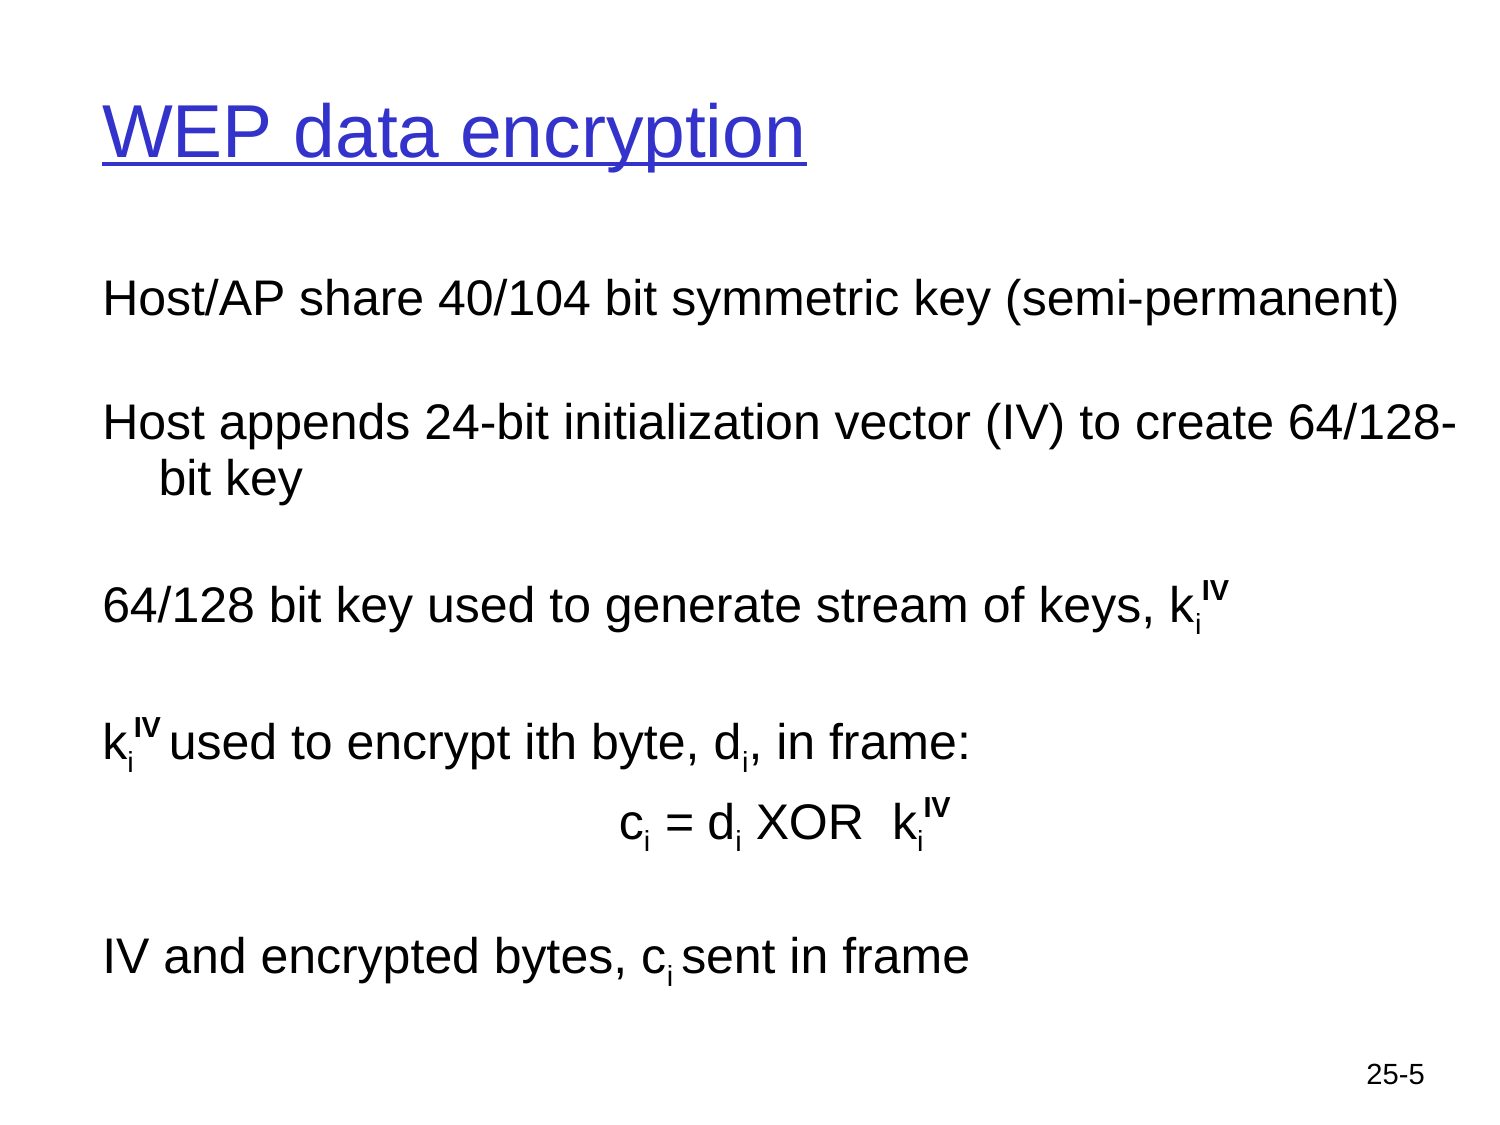

# WEP data encryption
Host/AP share 40/104 bit symmetric key (semi-permanent)
Host appends 24-bit initialization vector (IV) to create 64/128-bit key
64/128 bit key used to generate stream of keys, kiIV
kiIV used to encrypt ith byte, di, in frame:
ci = di XOR kiIV
IV and encrypted bytes, ci sent in frame
5